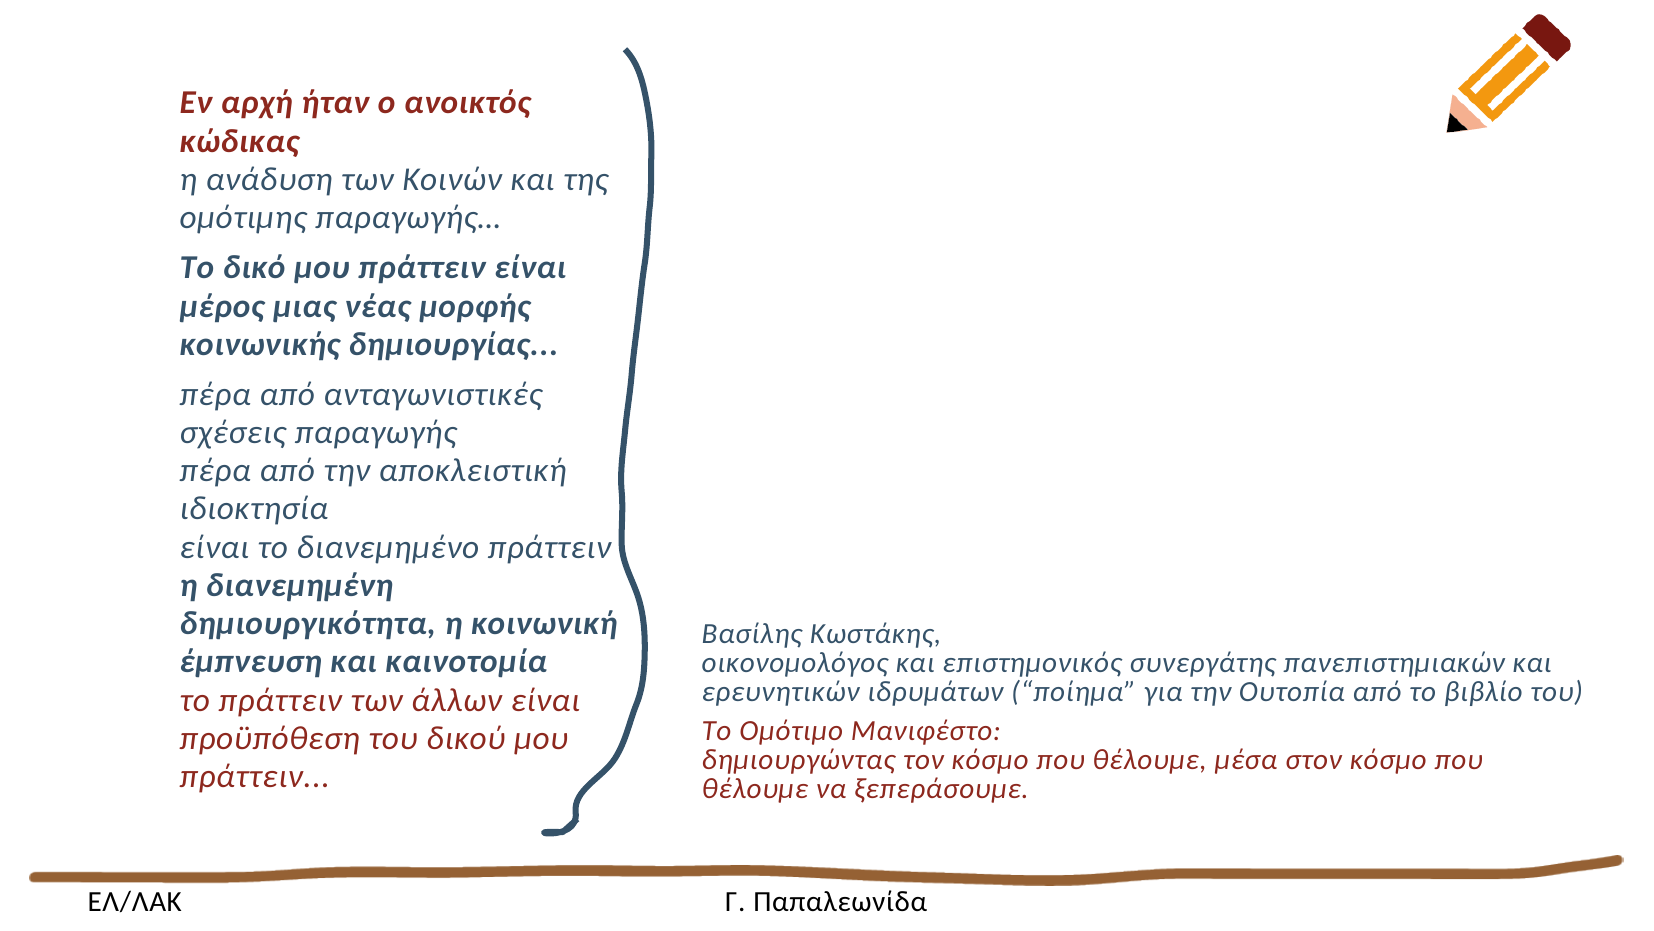

Εν αρχή ήταν ο ανοικτός κώδικας
η ανάδυση των Κοινών και της ομότιμης παραγωγής…
Το δικό μου πράττειν είναι μέρος μιας νέας μορφής κοινωνικής δημιουργίας...
πέρα από ανταγωνιστικές σχέσεις παραγωγής
πέρα από την αποκλειστική ιδιοκτησία
είναι το διανεμημένο πράττειν
η διανεμημένη δημιουργικότητα, η κοινωνική έμπνευση και καινοτομία
το πράττειν των άλλων είναι προϋπόθεση του δικού μου πράττειν...
Βασίλης Κωστάκης,
οικονομολόγος και επιστημονικός συνεργάτης πανεπιστημιακών και ερευνητικών ιδρυμάτων (“ποίημα” για την Ουτοπία από το βιβλίο του)
Το Ομότιμο Μανιφέστο:
δημιουργώντας τον κόσμο που θέλουμε, μέσα στον κόσμο που θέλουμε να ξεπεράσουμε.
ΕΛ/ΛΑΚ
Γ. Παπαλεωνίδα